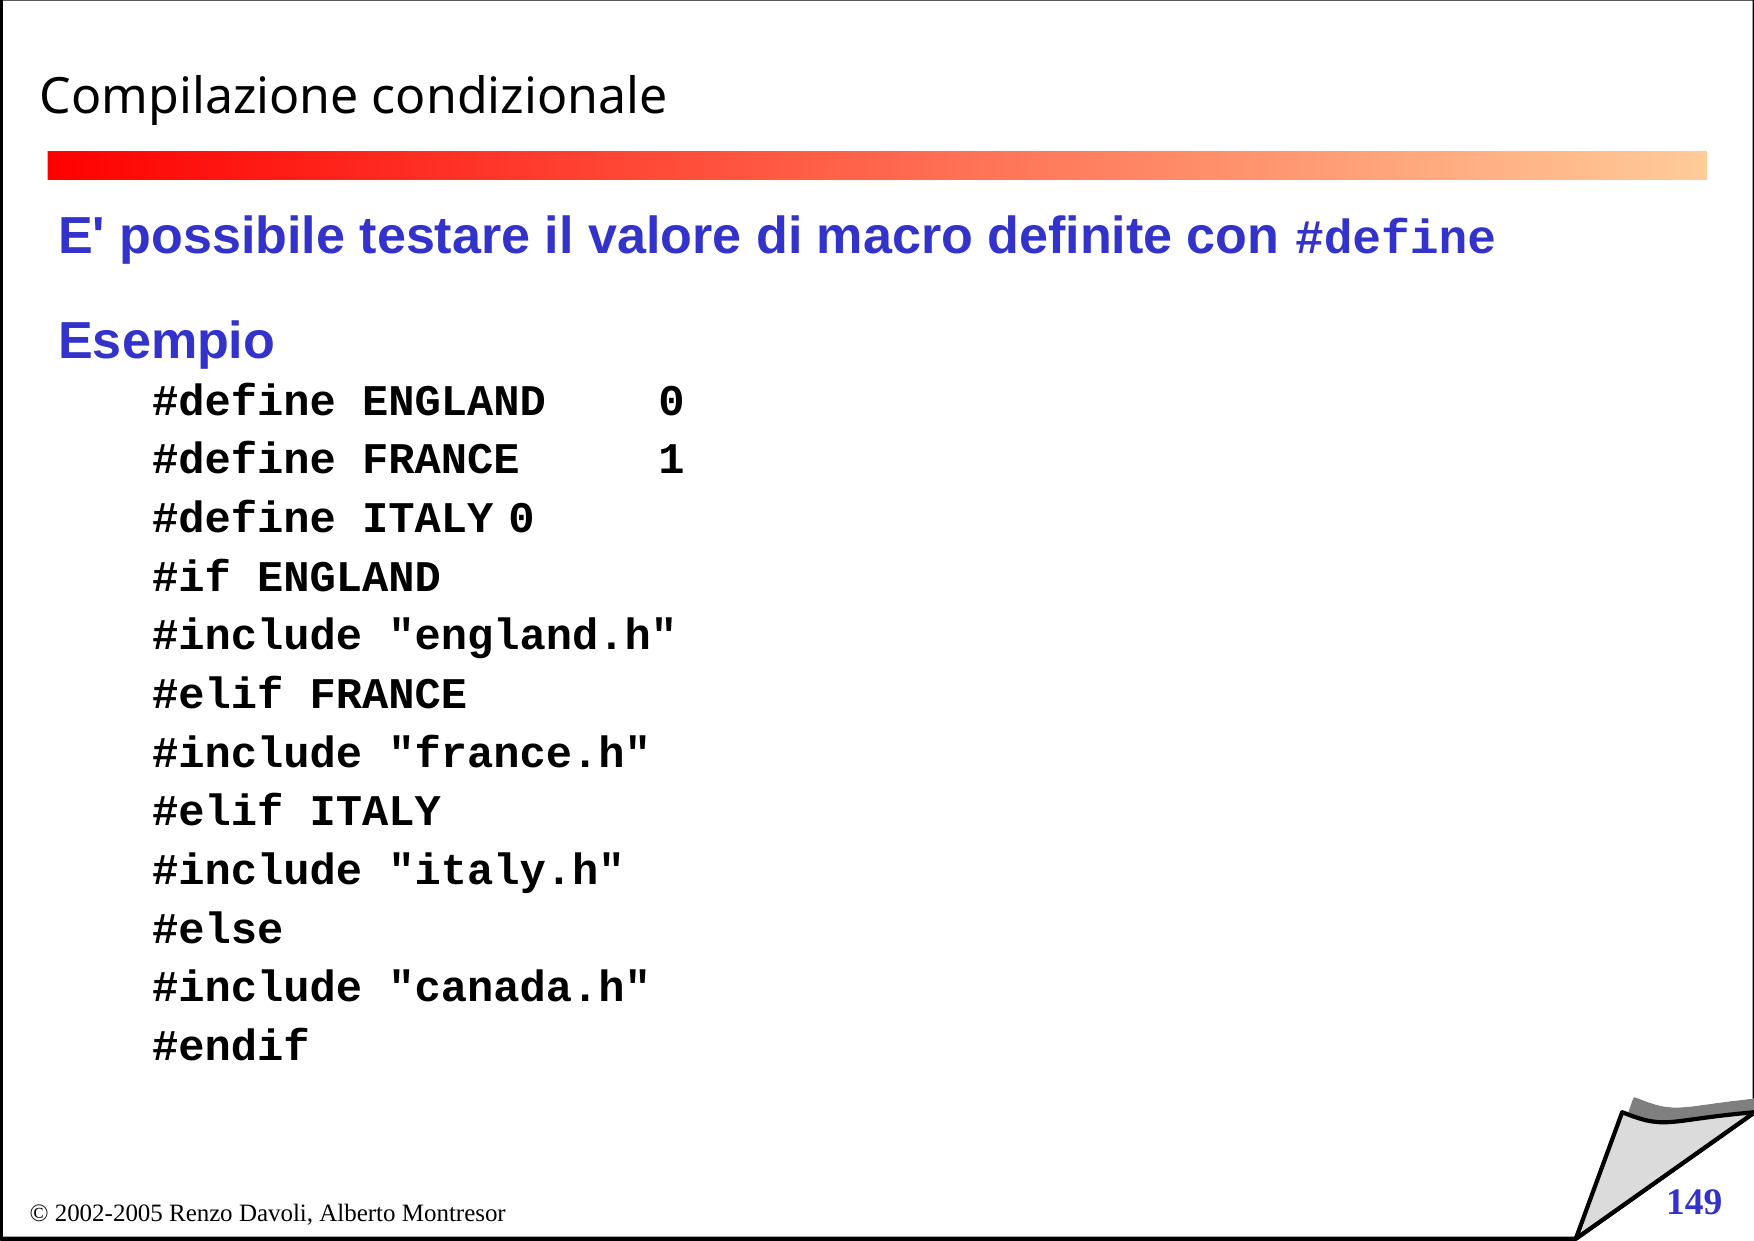

# Compilazione condizionale
E' possibile testare il valore di macro definite con #define
Esempio
#define ENGLAND	0
#define FRANCE	1
#define ITALY	0
#if ENGLAND
#include "england.h"
#elif FRANCE
#include "france.h"
#elif ITALY
#include "italy.h"
#else
#include "canada.h"
#endif